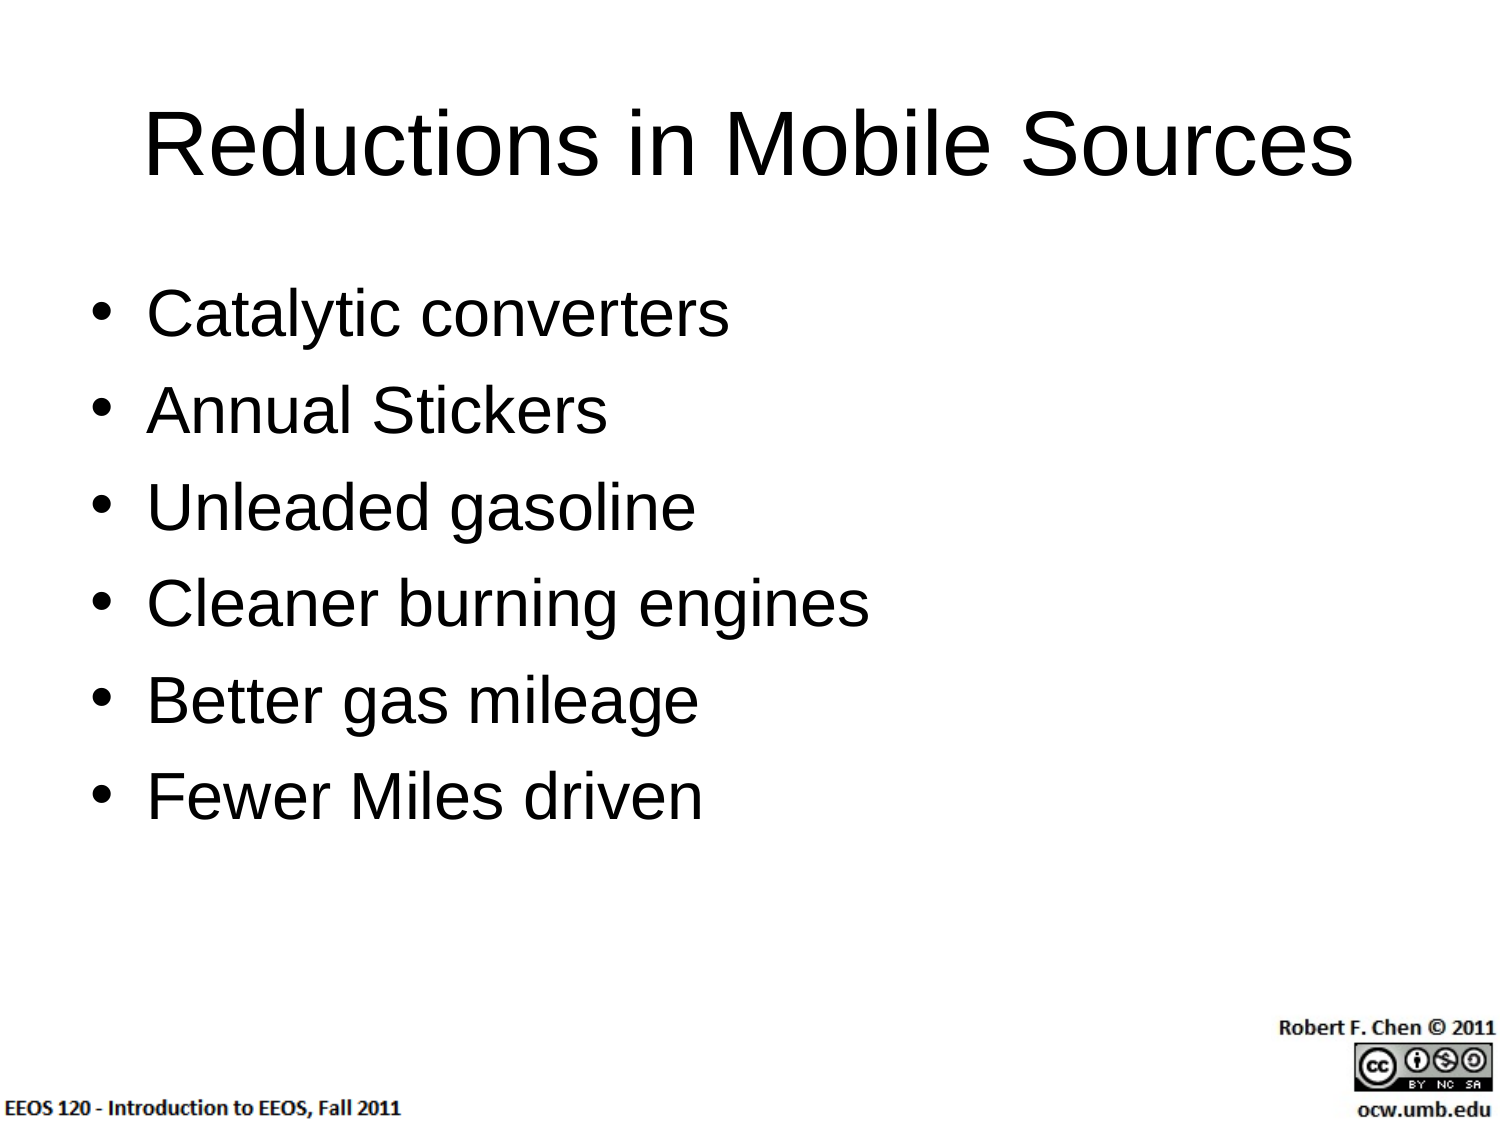

# Reductions in Mobile Sources
Catalytic converters
Annual Stickers
Unleaded gasoline
Cleaner burning engines
Better gas mileage
Fewer Miles driven